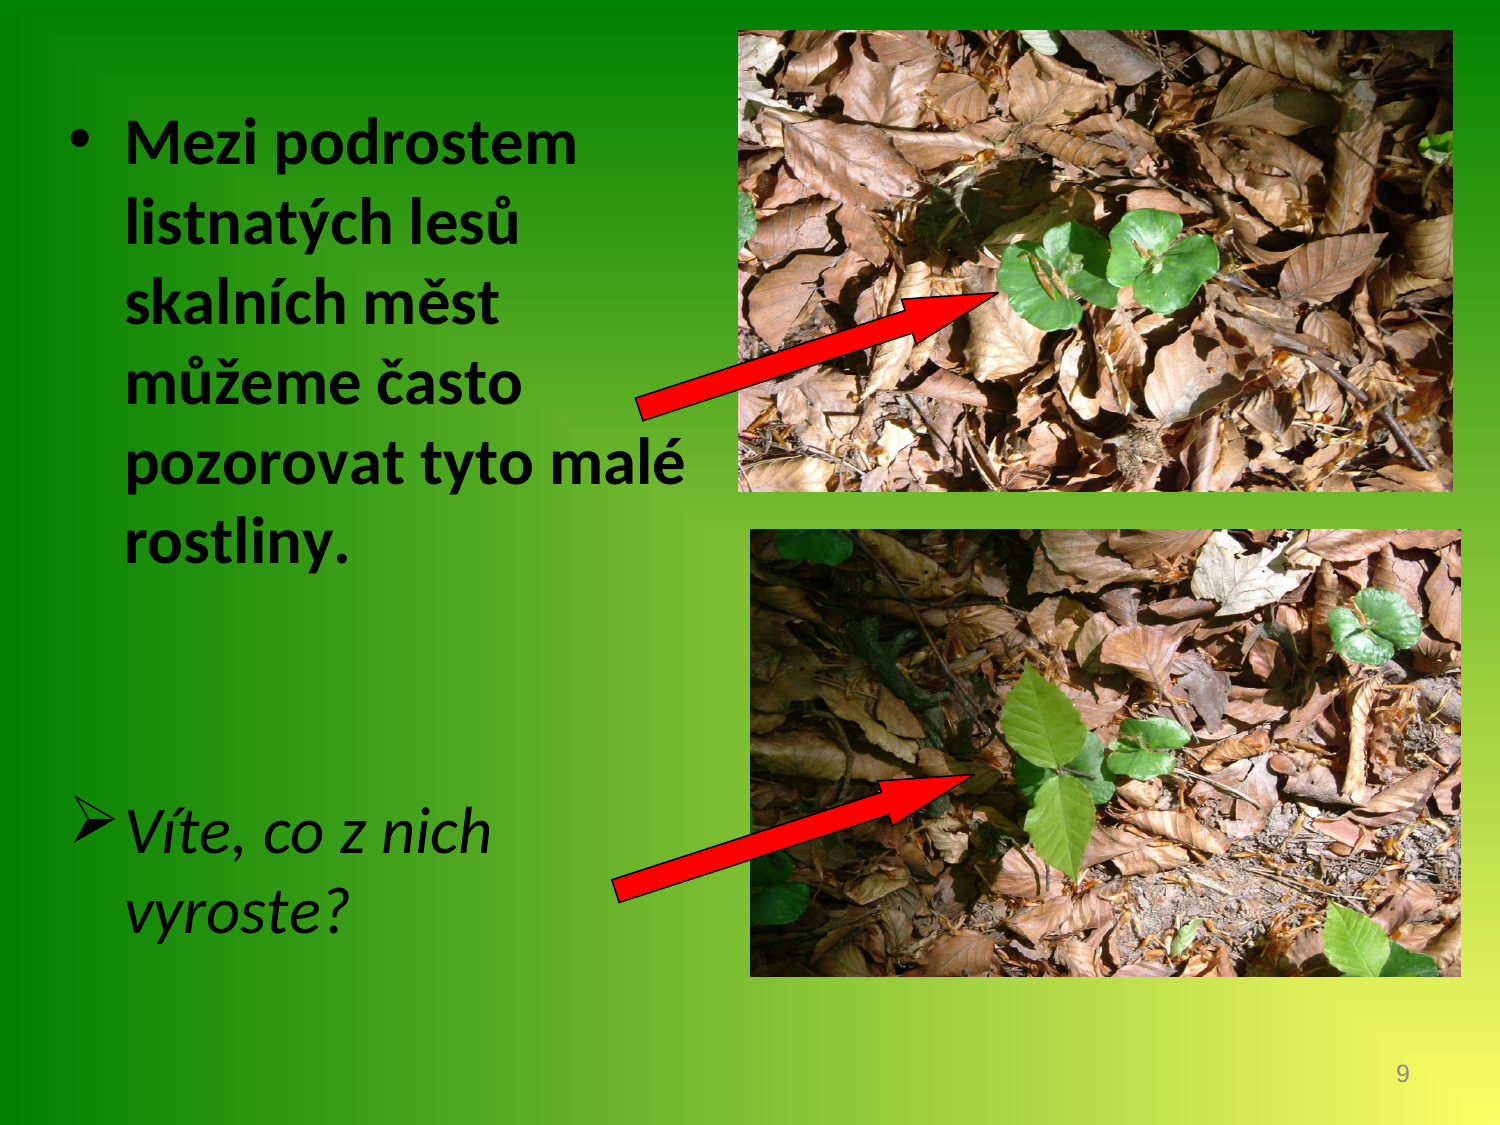

# Mezi podrostem listnatých lesů skalních měst můžeme často pozorovat tyto malé rostliny.
Víte, co z nich vyroste?